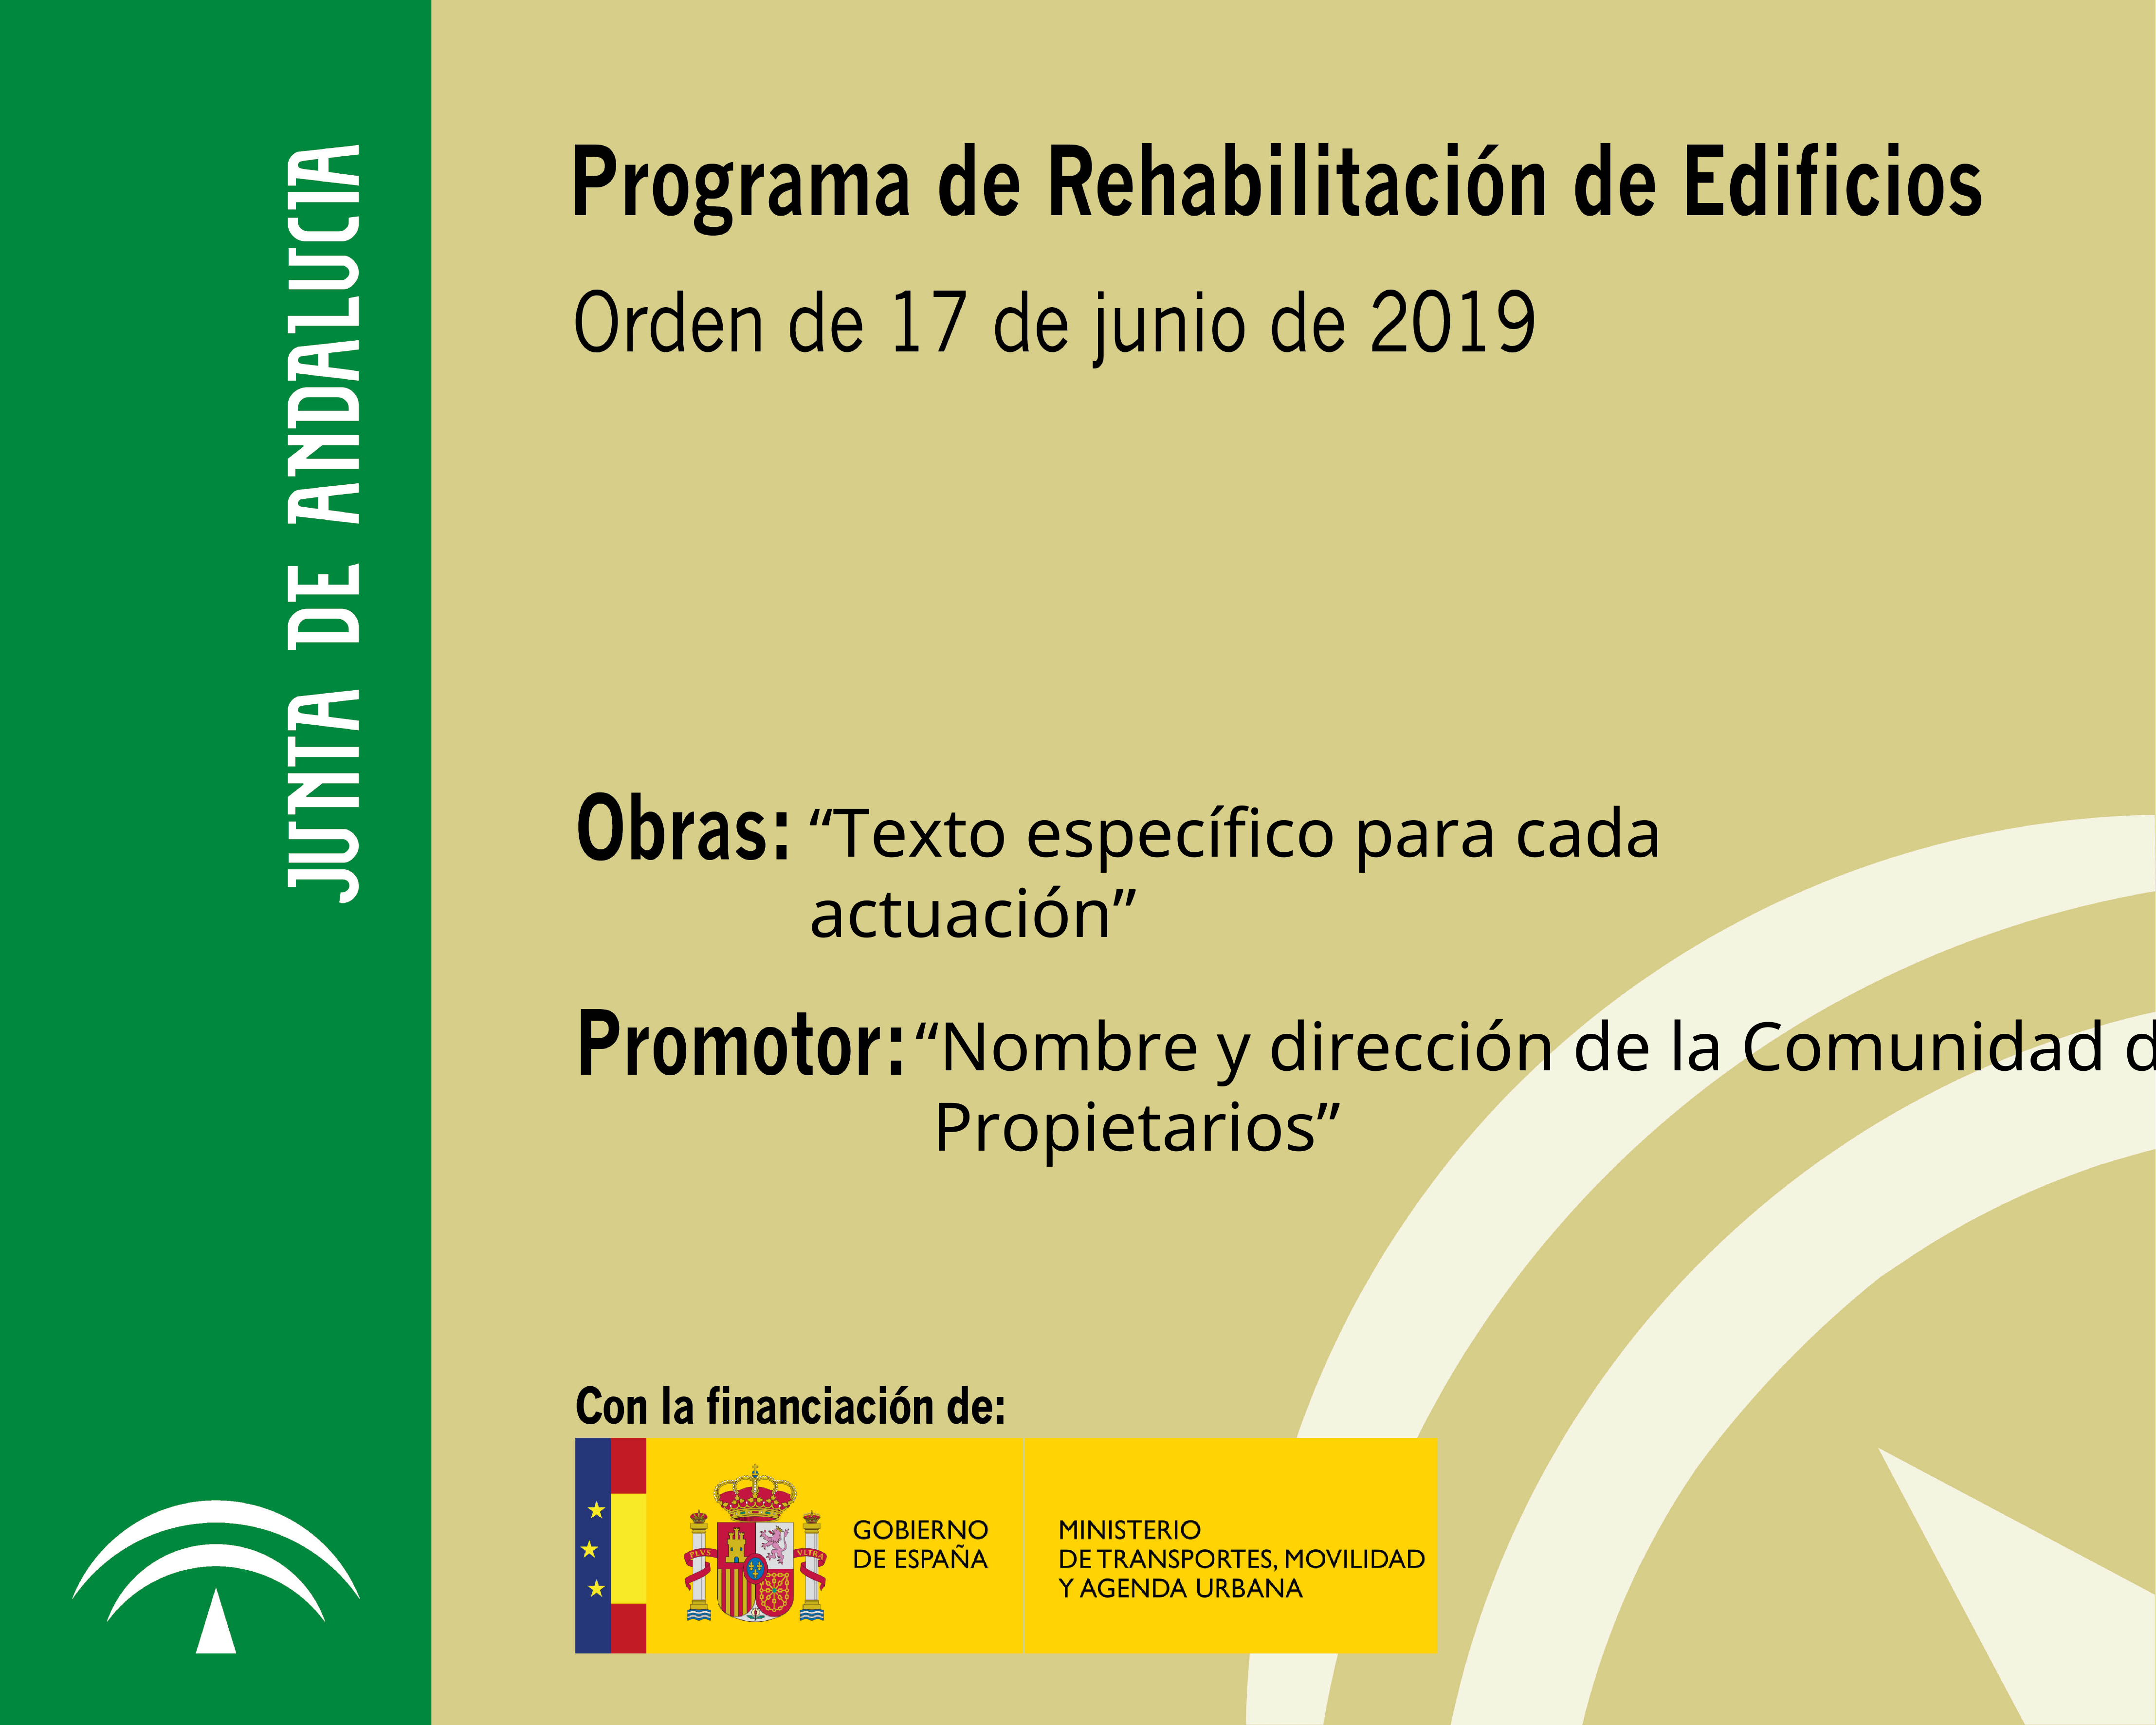

“Texto específico para cada actuación”
“Nombre y dirección de la Comunidad de
 Propietarios”